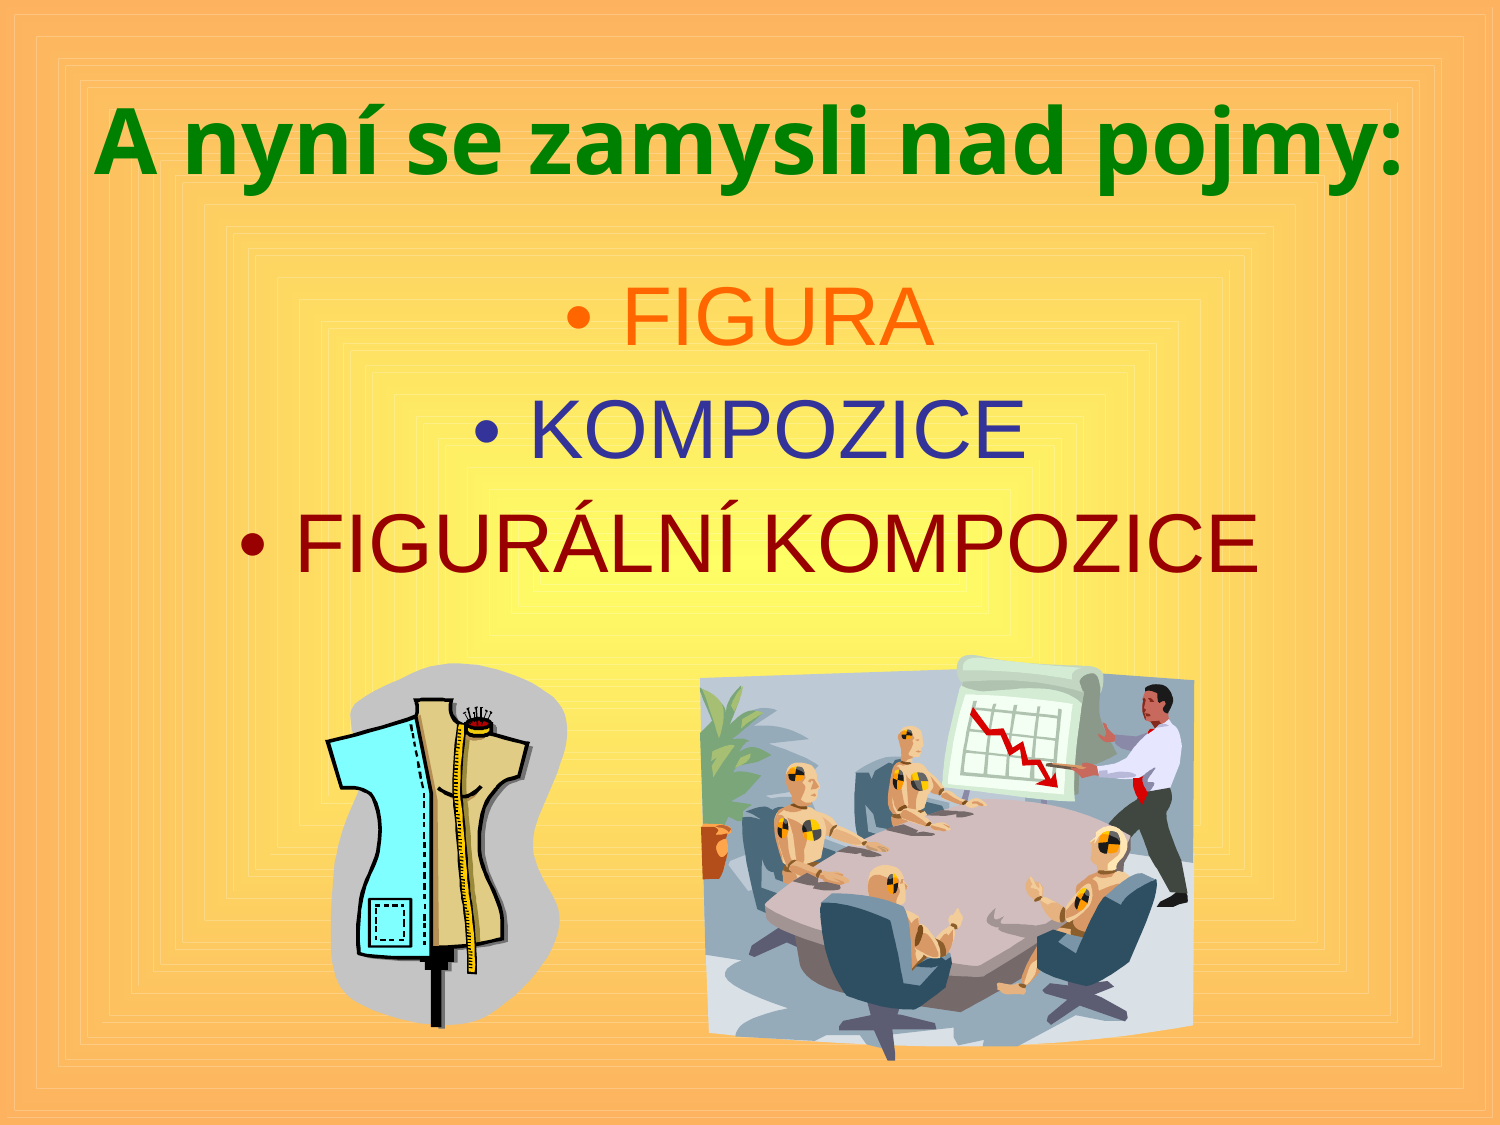

# A nyní se zamysli nad pojmy:
FIGURA
KOMPOZICE
FIGURÁLNÍ KOMPOZICE